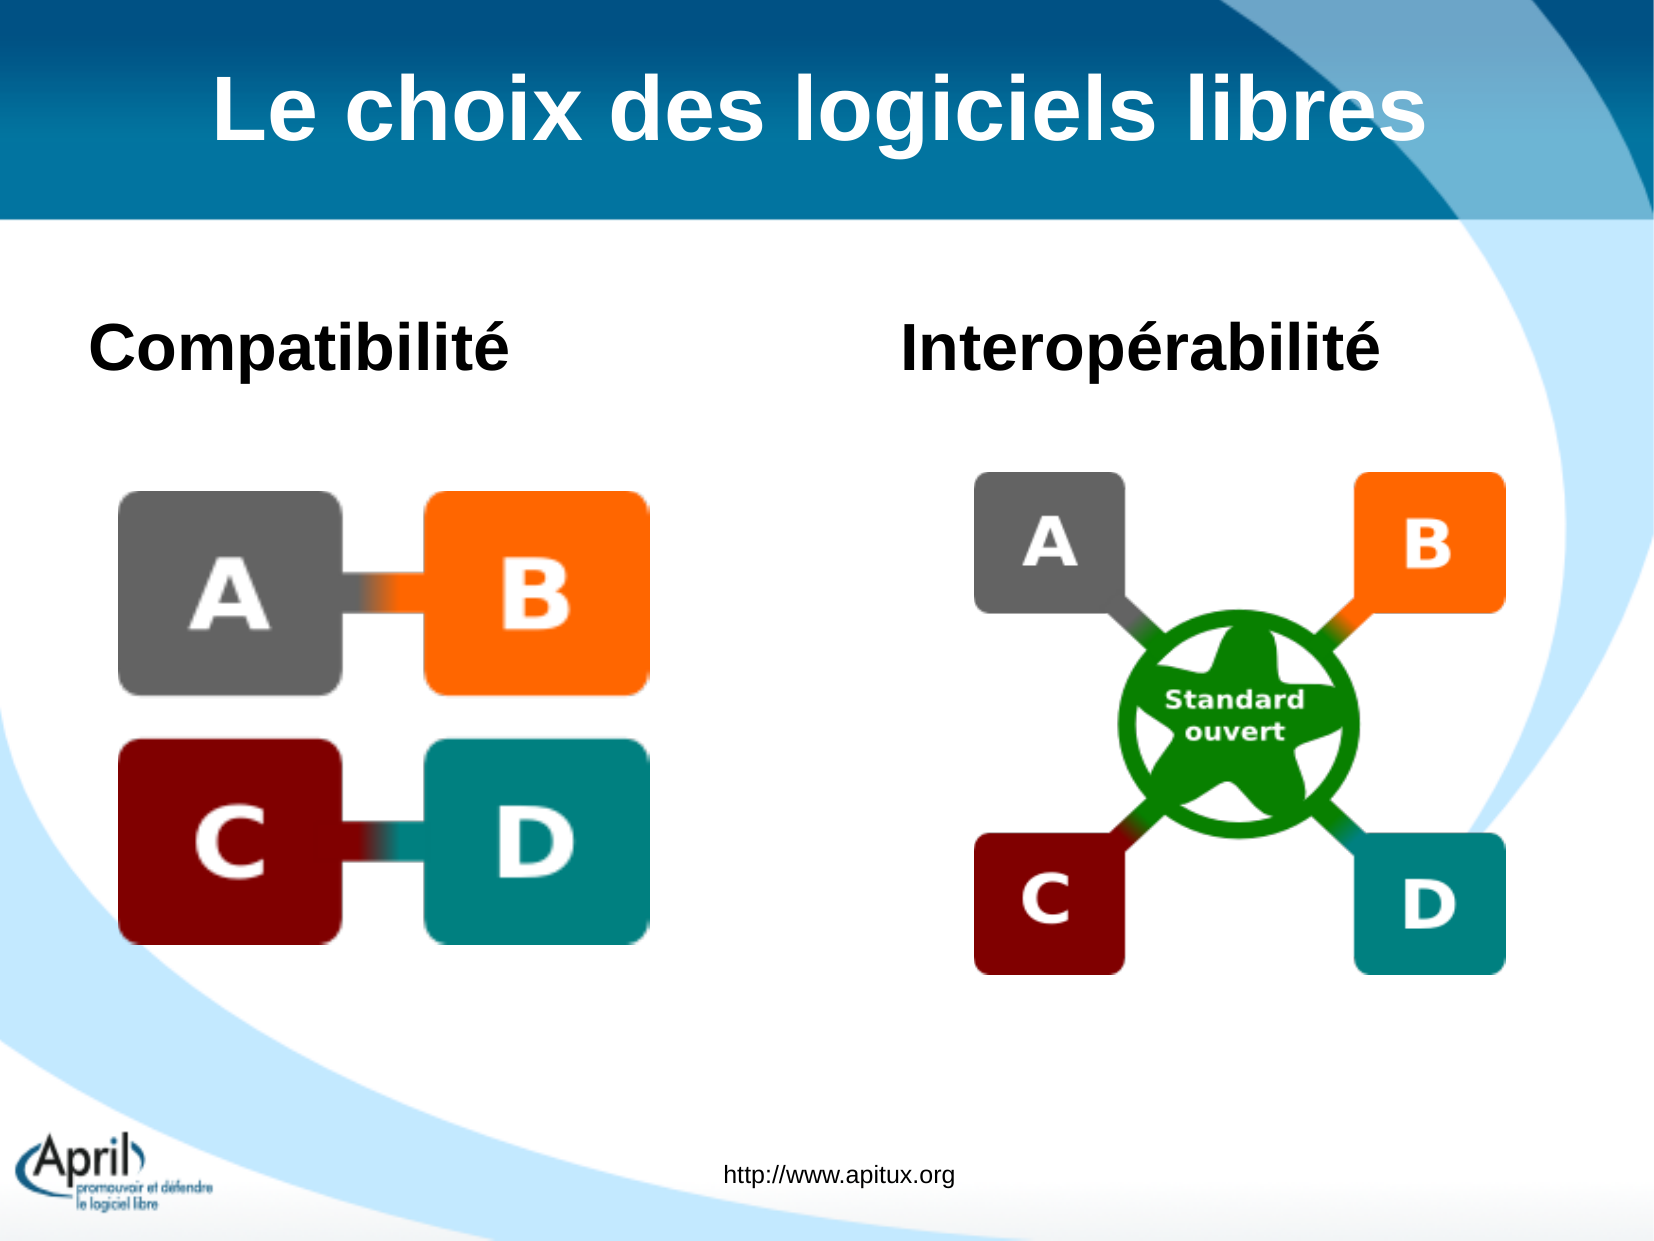

# Le choix des logiciels libres
Compatibilité 						Interopérabilité
http://www.apitux.org